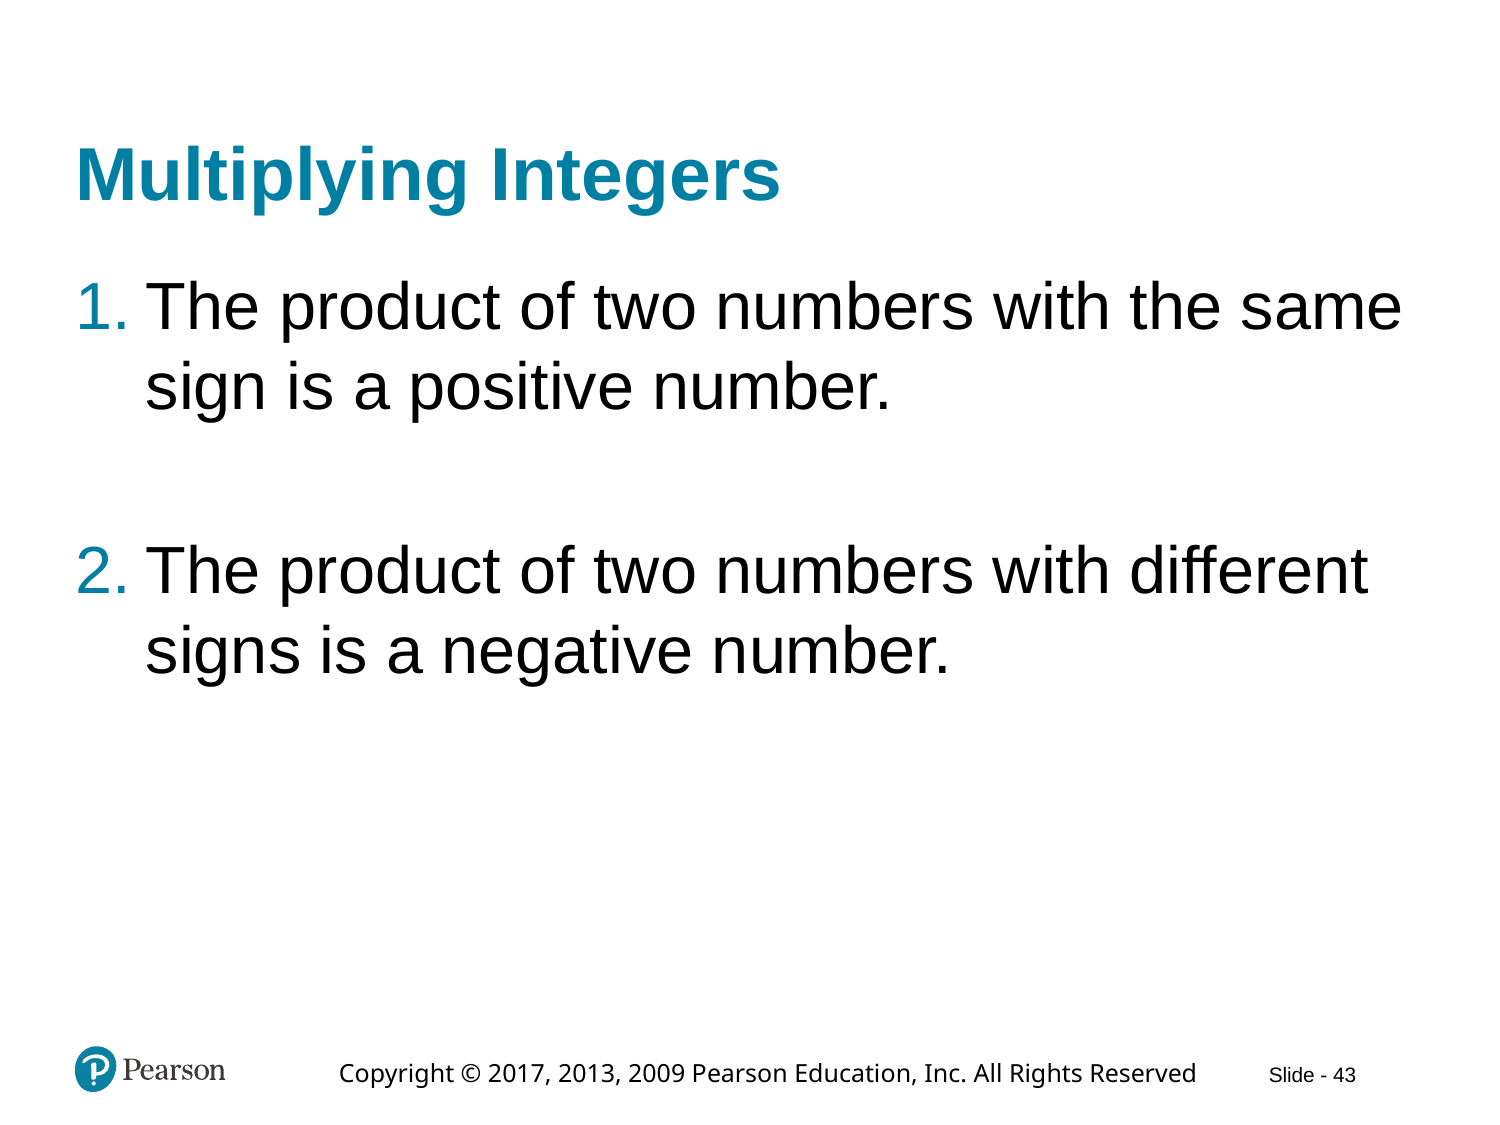

# Multiplying Integers
The product of two numbers with the same sign is a positive number.
The product of two numbers with different signs is a negative number.